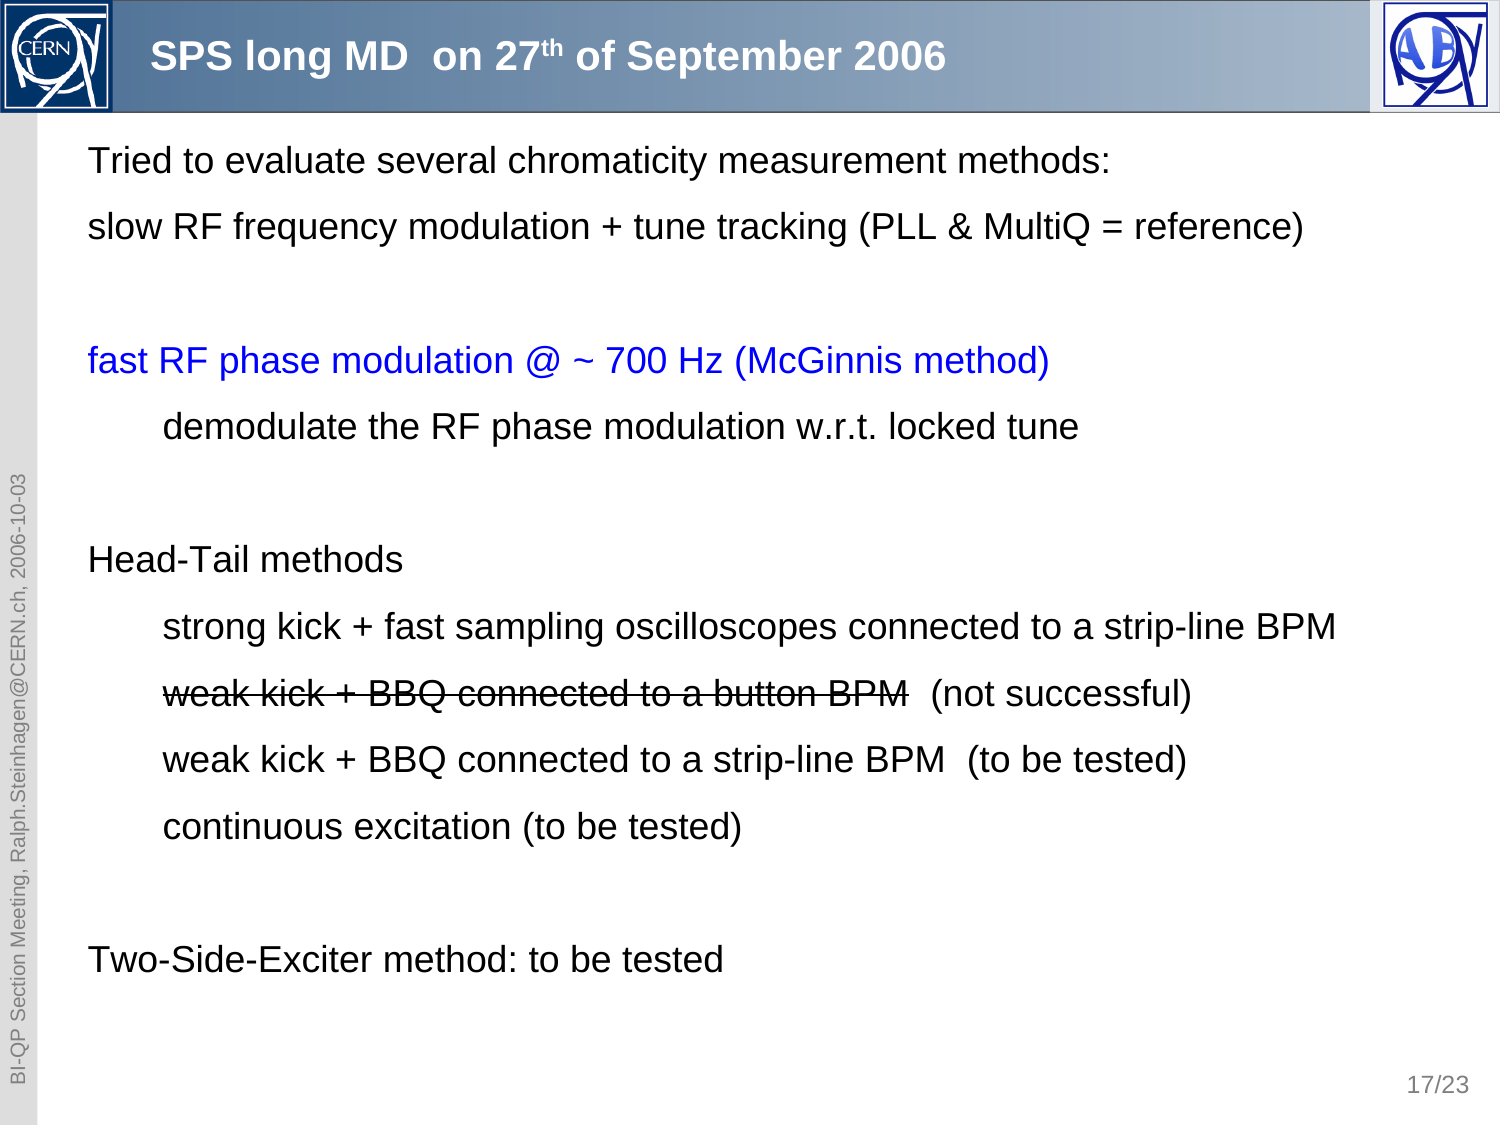

# SPS long MD on 27th of September 2006
Tried to evaluate several chromaticity measurement methods:
slow RF frequency modulation + tune tracking (PLL & MultiQ = reference)
fast RF phase modulation @ ~ 700 Hz (McGinnis method)
demodulate the RF phase modulation w.r.t. locked tune
Head-Tail methods
strong kick + fast sampling oscilloscopes connected to a strip-line BPM
weak kick + BBQ connected to a button BPM (not successful)
weak kick + BBQ connected to a strip-line BPM (to be tested)
continuous excitation (to be tested)
Two-Side-Exciter method: to be tested